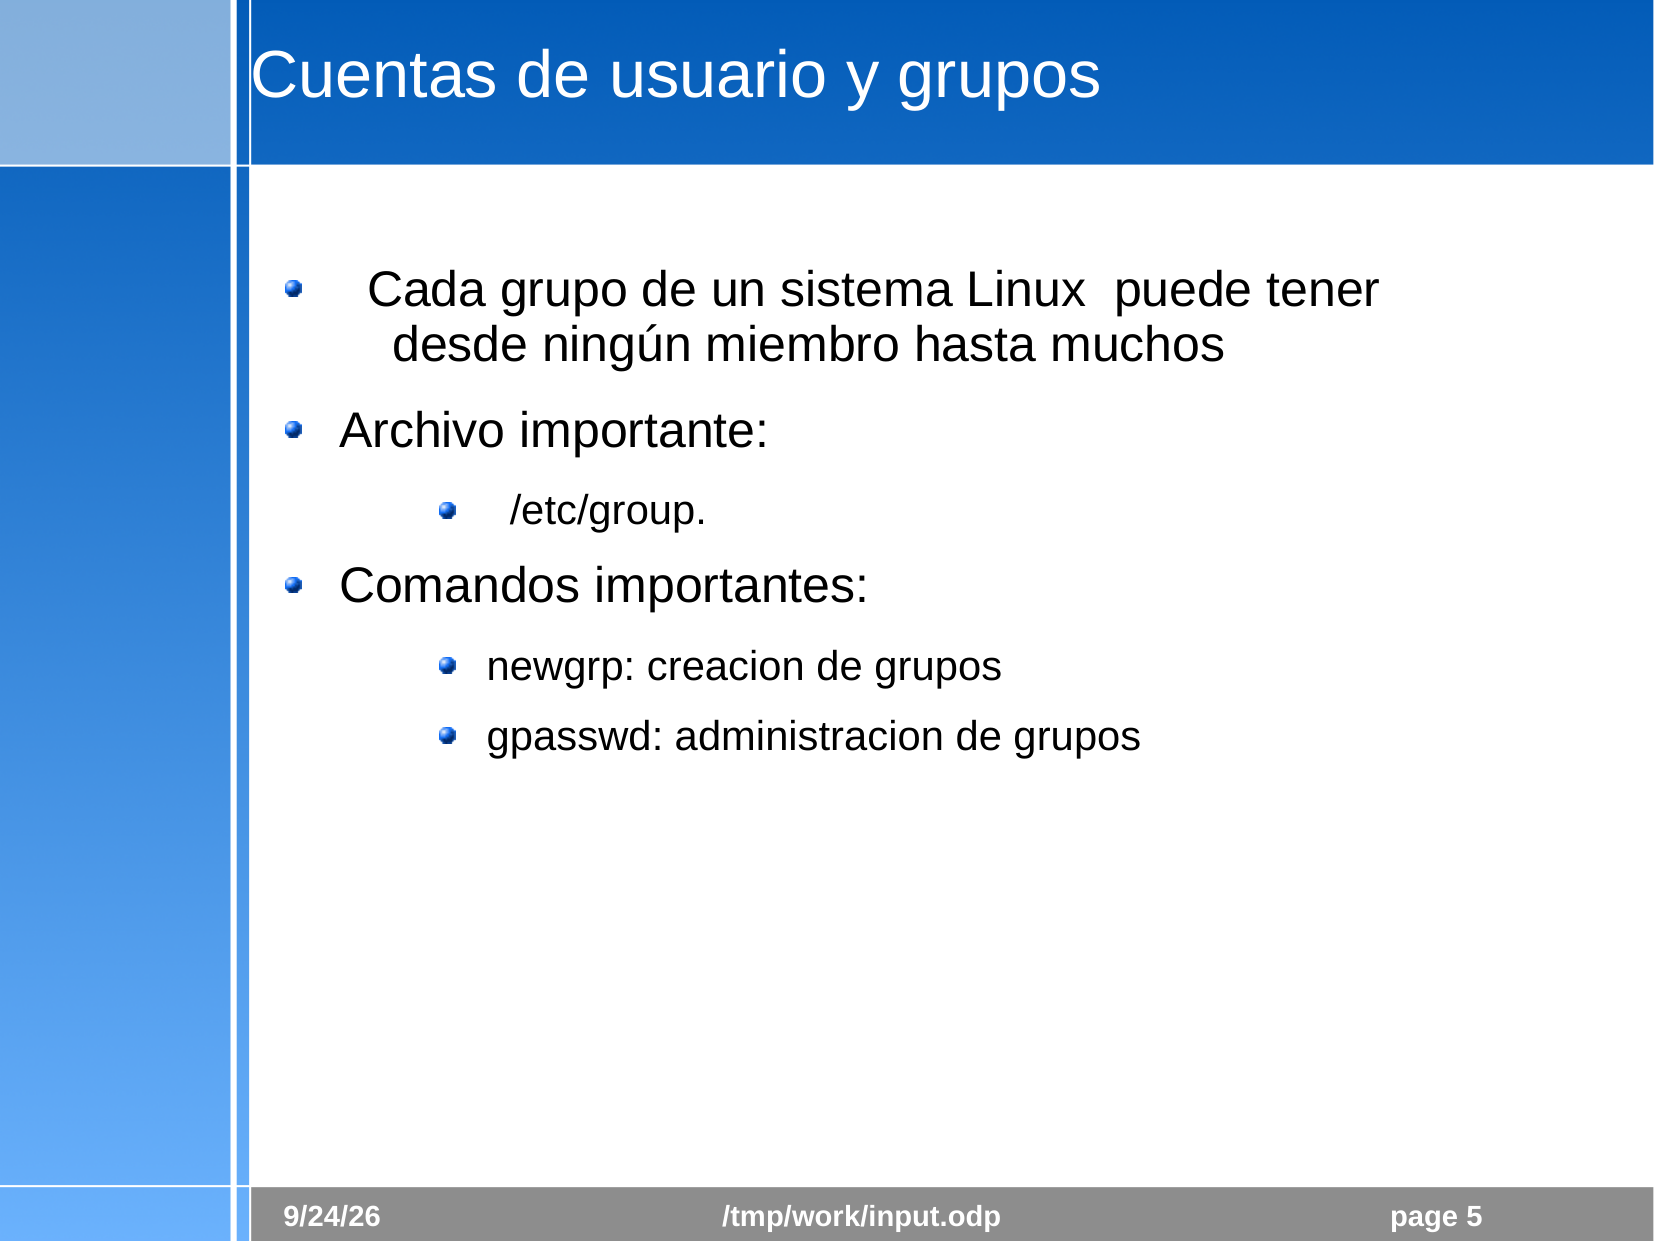

# Cuentas de usuario y grupos
 Cada grupo de un sistema Linux puede tener desde ningún miembro hasta muchos
Archivo importante:
 /etc/group.
Comandos importantes:
newgrp: creacion de grupos
gpasswd: administracion de grupos